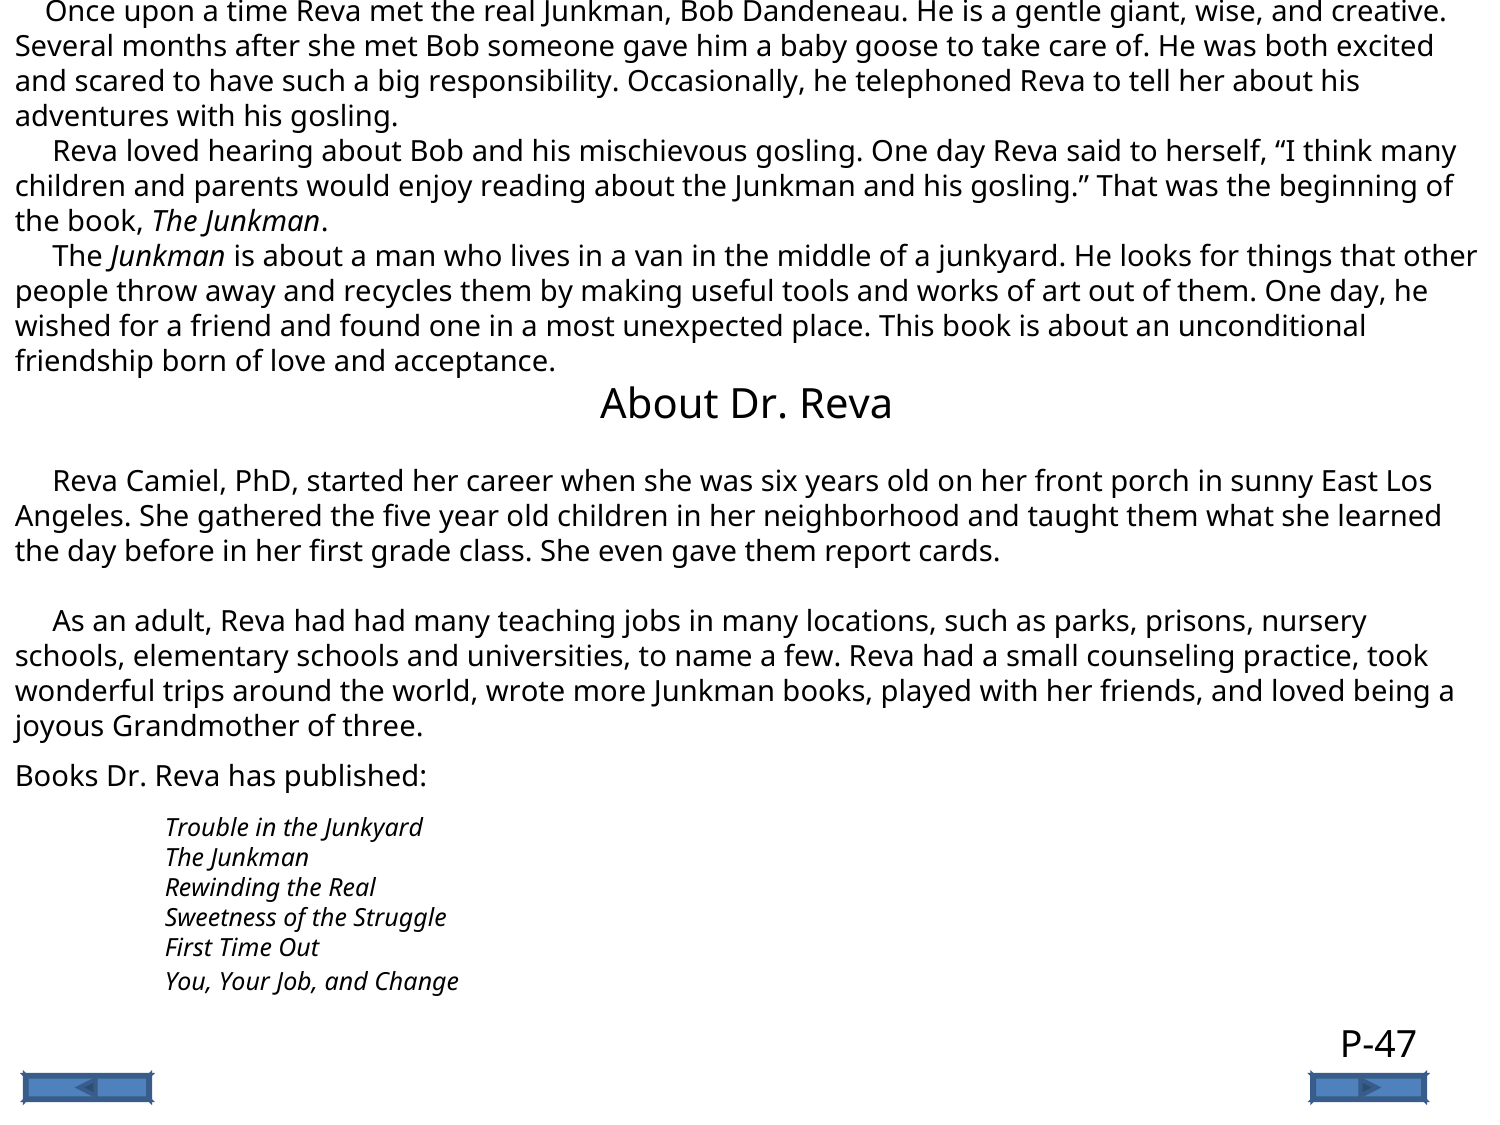

Once upon a time Reva met the real Junkman, Bob Dandeneau. He is a gentle giant, wise, and creative. Several months after she met Bob someone gave him a baby goose to take care of. He was both excited and scared to have such a big responsibility. Occasionally, he telephoned Reva to tell her about his adventures with his gosling.
 Reva loved hearing about Bob and his mischievous gosling. One day Reva said to herself, “I think many children and parents would enjoy reading about the Junkman and his gosling.” That was the beginning of the book, The Junkman.
 The Junkman is about a man who lives in a van in the middle of a junkyard. He looks for things that other people throw away and recycles them by making useful tools and works of art out of them. One day, he wished for a friend and found one in a most unexpected place. This book is about an unconditional friendship born of love and acceptance.
About Dr. Reva
 Reva Camiel, PhD, started her career when she was six years old on her front porch in sunny East Los Angeles. She gathered the five year old children in her neighborhood and taught them what she learned the day before in her first grade class. She even gave them report cards.
 As an adult, Reva had had many teaching jobs in many locations, such as parks, prisons, nursery schools, elementary schools and universities, to name a few. Reva had a small counseling practice, took wonderful trips around the world, wrote more Junkman books, played with her friends, and loved being a joyous Grandmother of three.
Books Dr. Reva has published:
	Trouble in the Junkyard
	The Junkman
	Rewinding the Real
	Sweetness of the Struggle
	First Time Out
	You, Your Job, and Change
P-47